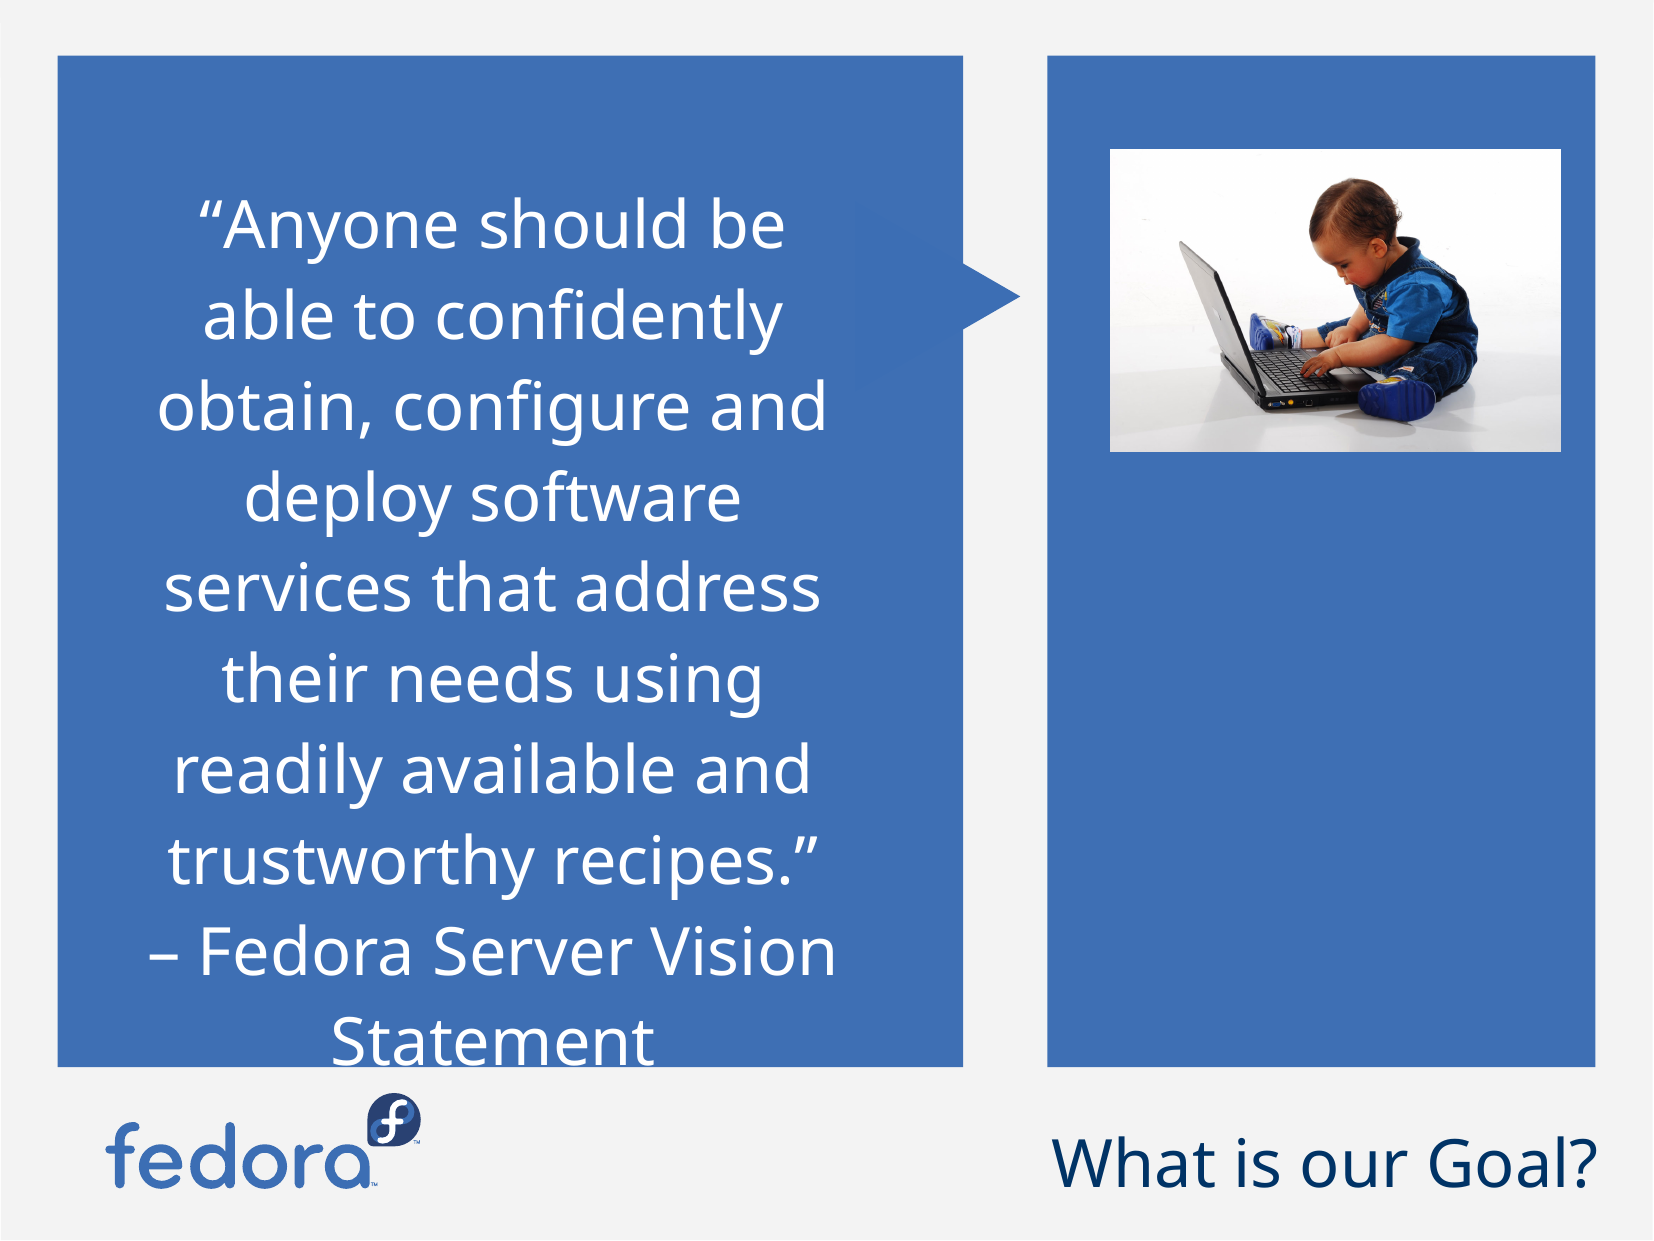

“Anyone should be able to confidently obtain, configure and deploy software services that address their needs using readily available and trustworthy recipes.”
– Fedora Server Vision Statement
#
What is our Goal?